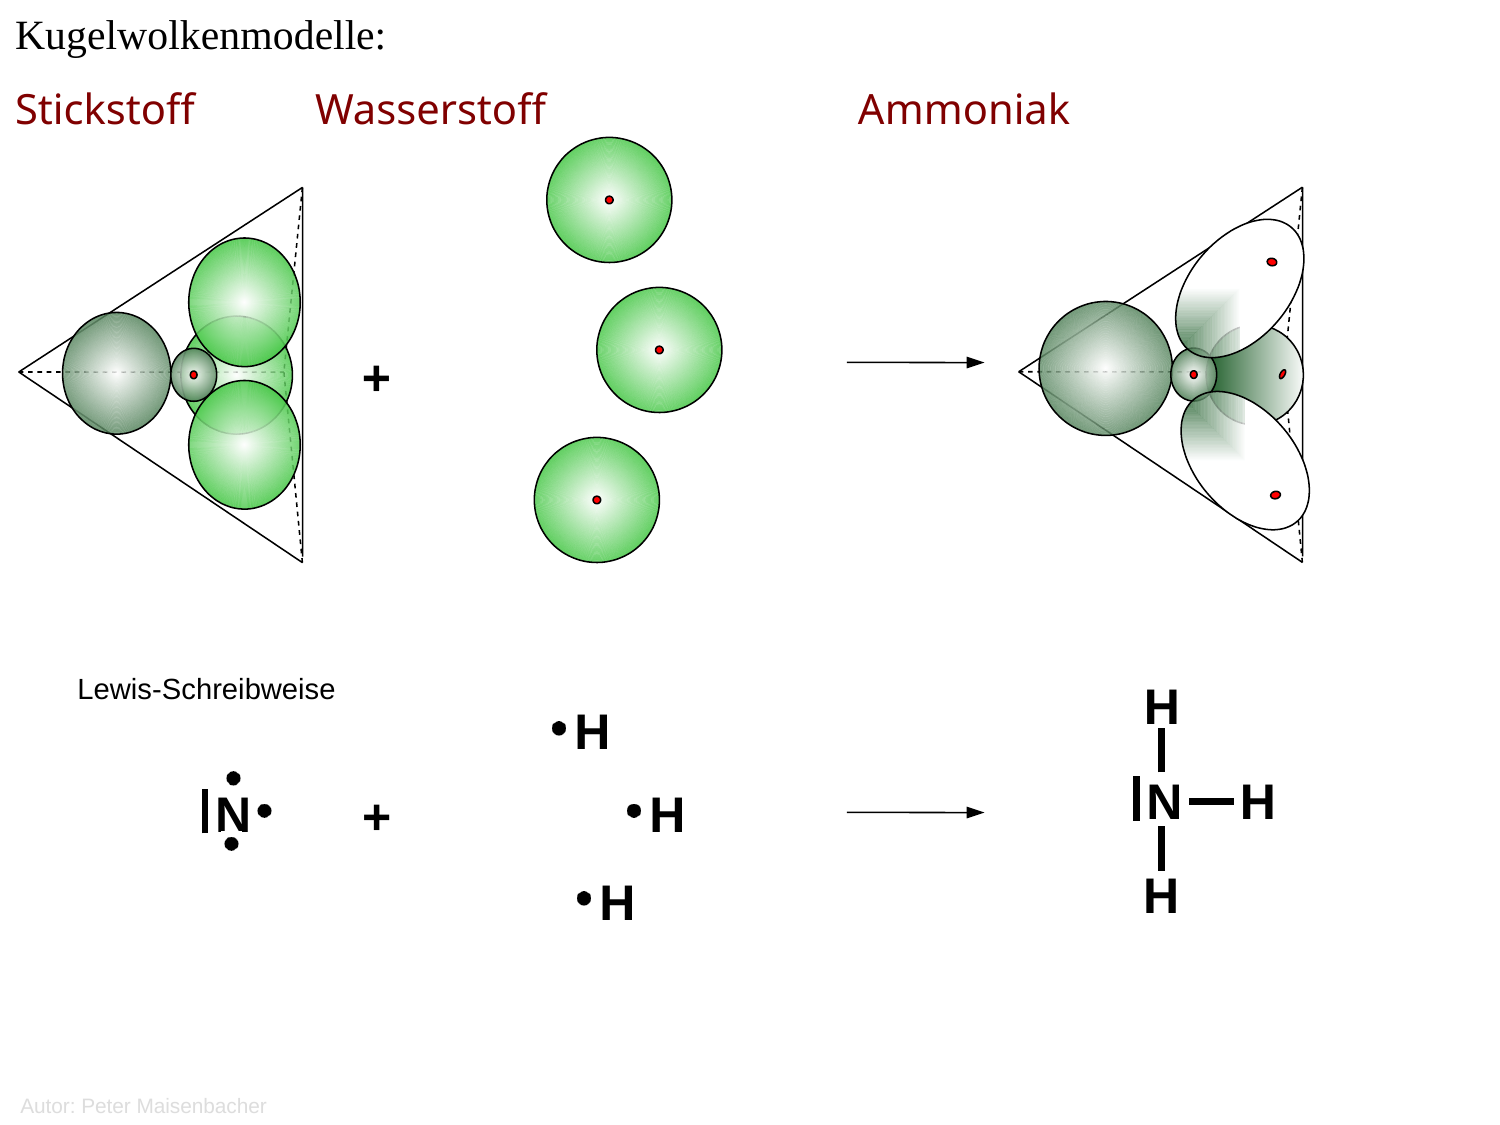

Kugelwolkenmodelle:
Stickstoff		Wasserstoff Ammoniak
+
Lewis-Schreibweise
H
H
N
H
N
H
+
H
H
Autor: Peter Maisenbacher